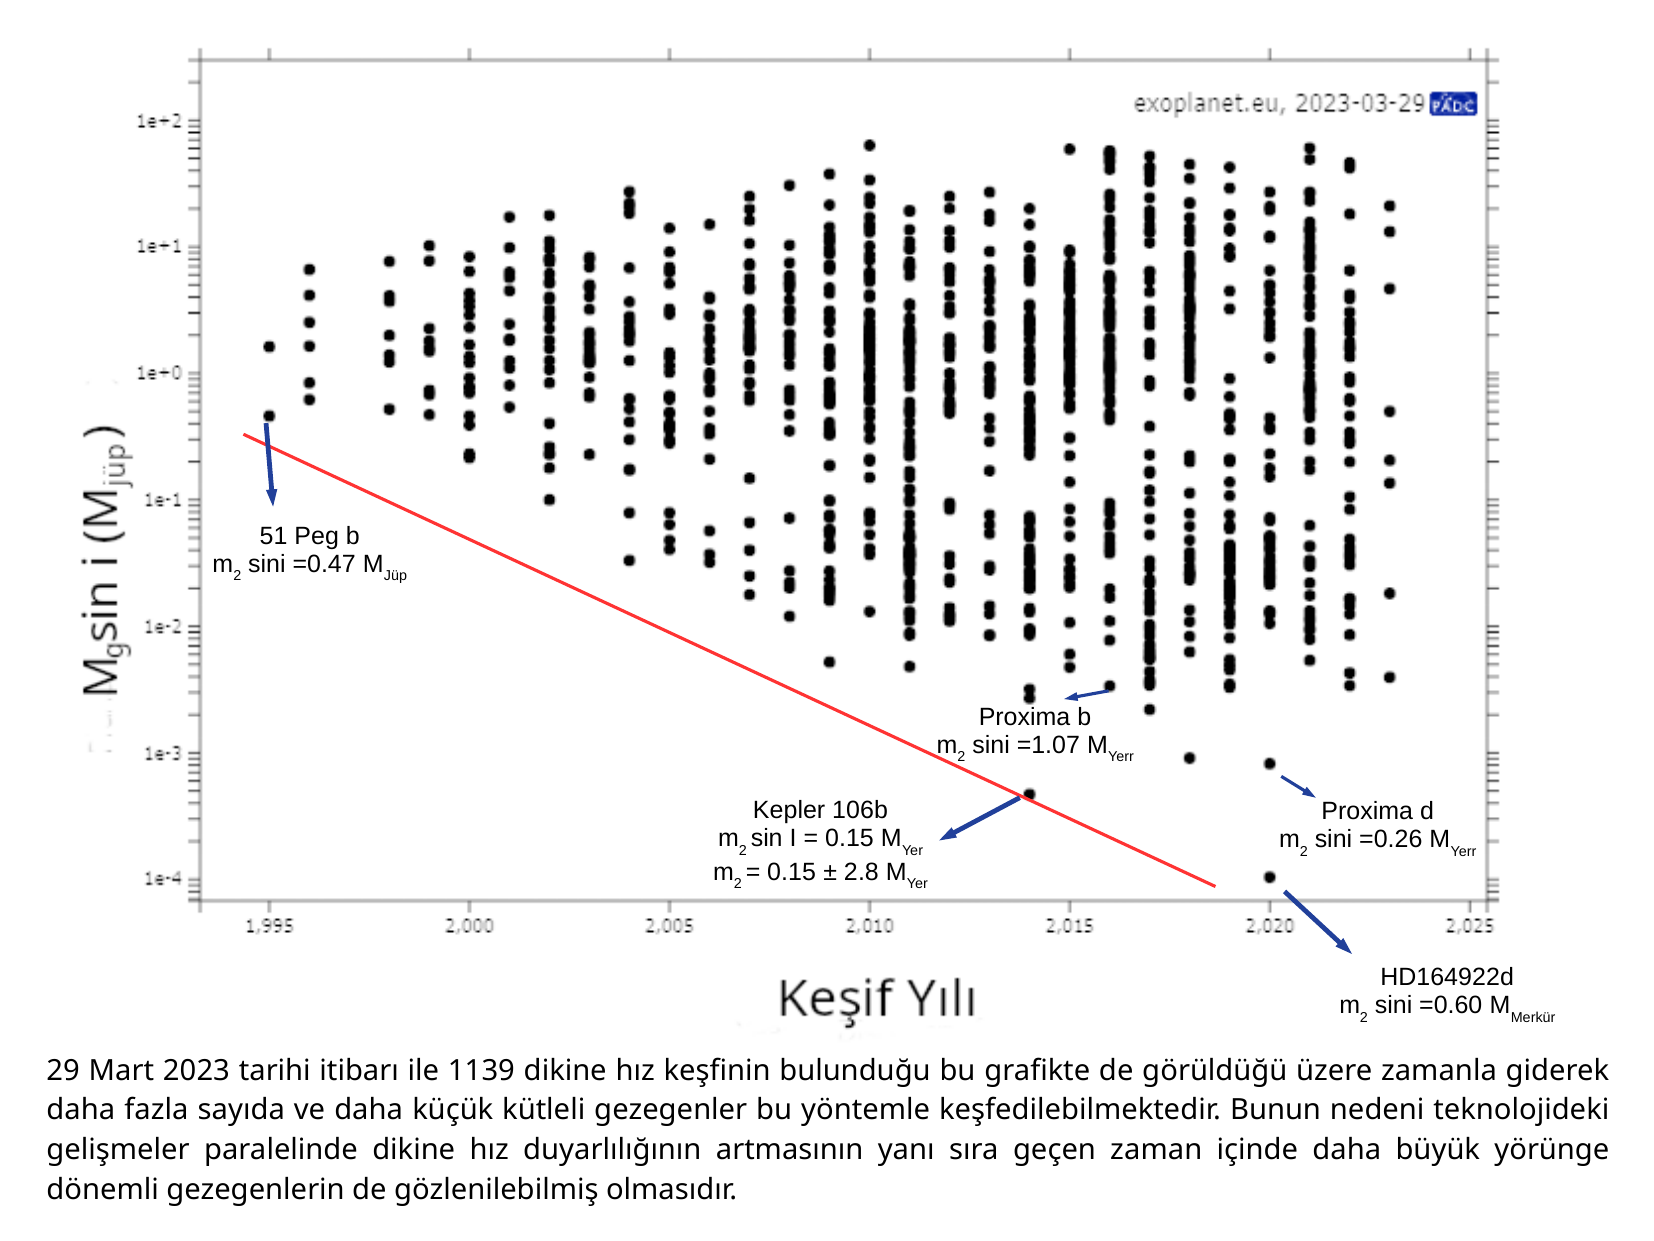

51 Peg b
m2 sini =0.47 MJüp
Proxima b
m2 sini =1.07 MYerr
Kepler 106b
m2 sin I = 0.15 MYer
m2 = 0.15 ± 2.8 MYer
Proxima d
m2 sini =0.26 MYerr
HD164922d
m2 sini =0.60 MMerkür
29 Mart 2023 tarihi itibarı ile 1139 dikine hız keşfinin bulunduğu bu grafikte de görüldüğü üzere zamanla giderek daha fazla sayıda ve daha küçük kütleli gezegenler bu yöntemle keşfedilebilmektedir. Bunun nedeni teknolojideki gelişmeler paralelinde dikine hız duyarlılığının artmasının yanı sıra geçen zaman içinde daha büyük yörünge dönemli gezegenlerin de gözlenilebilmiş olmasıdır.